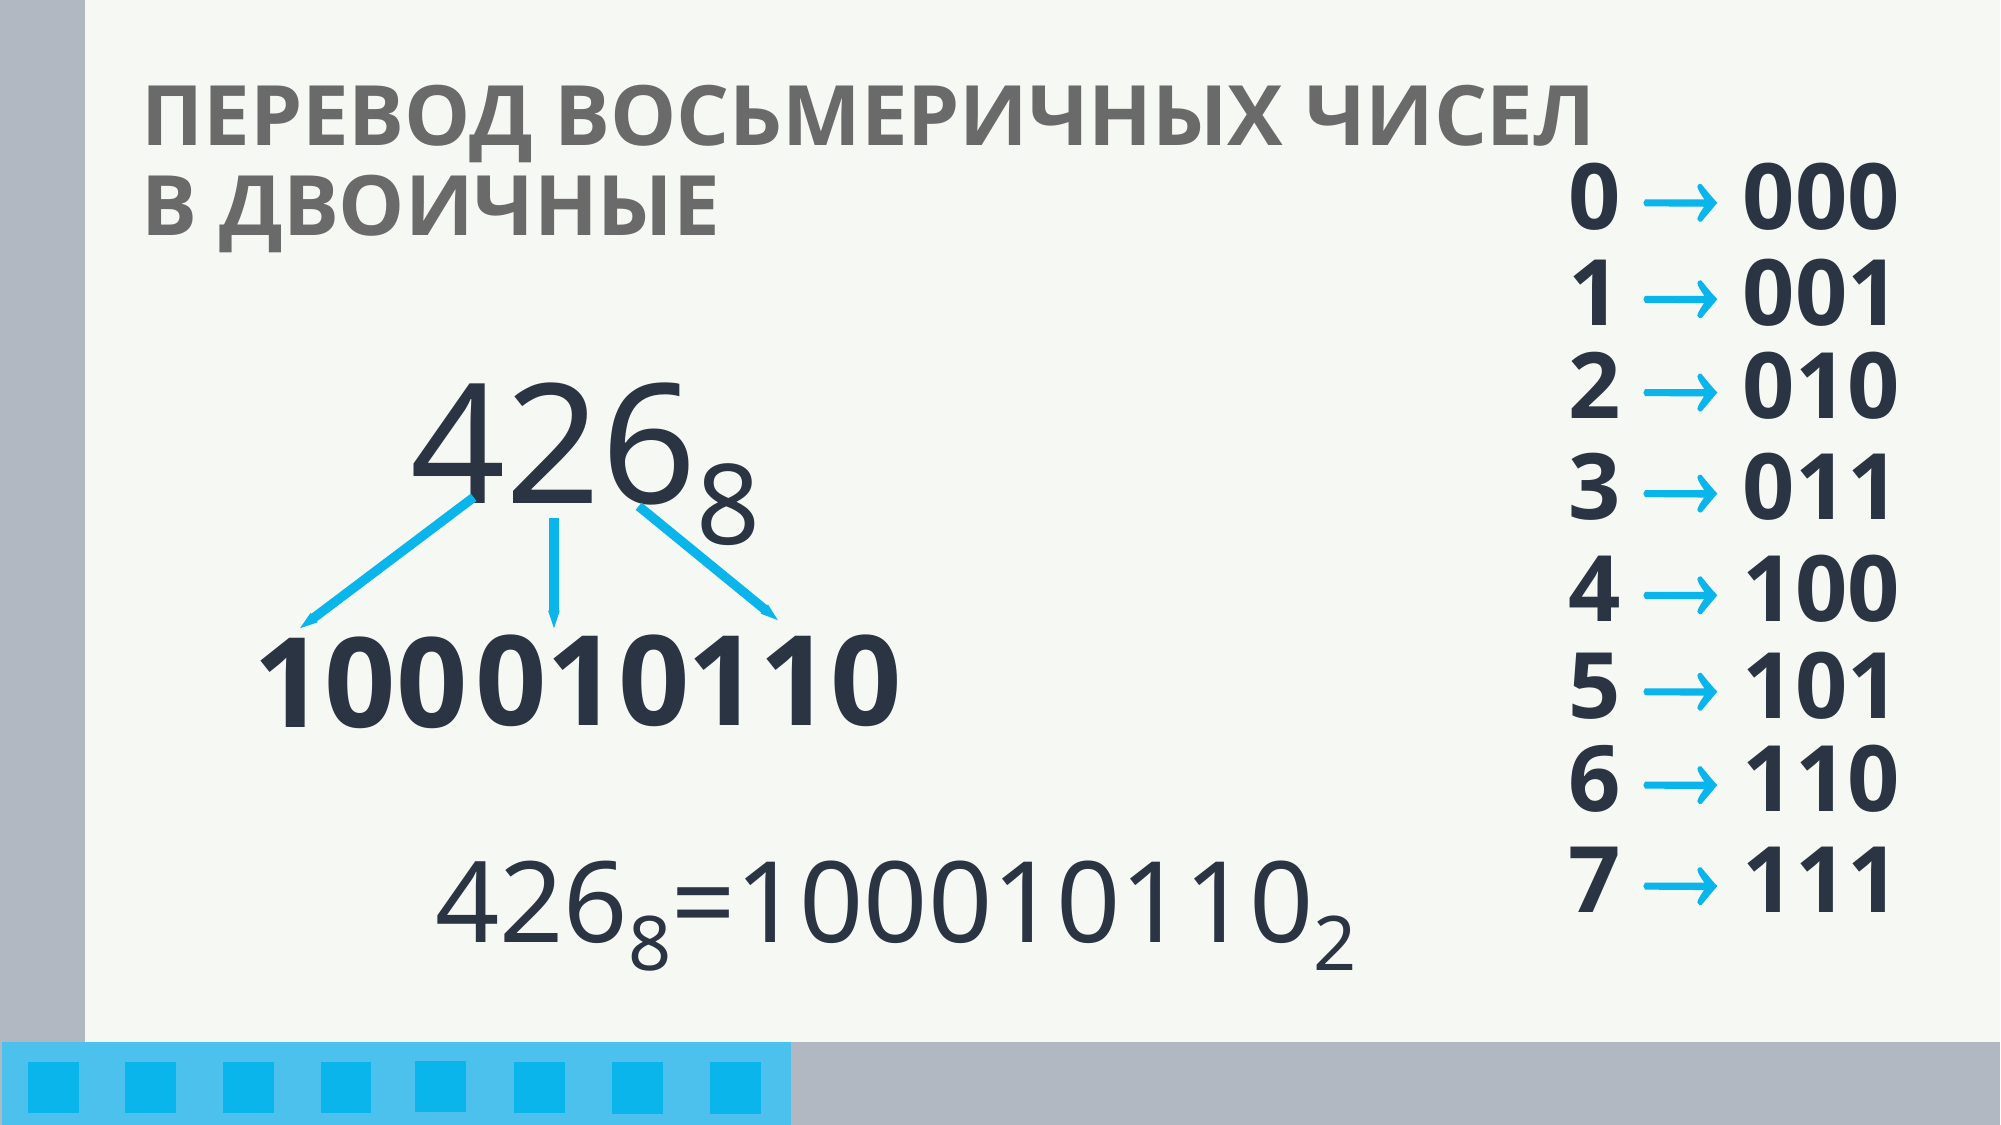

# ПЕРЕВОД ВОСЬМЕРИЧНЫХ ЧИСЕЛ В ДВОИЧНЫЕ
0  000
1  001
2  010
3  011
4  100
5  101
6  110
7  111
4268
110
010
100
4268=1000101102